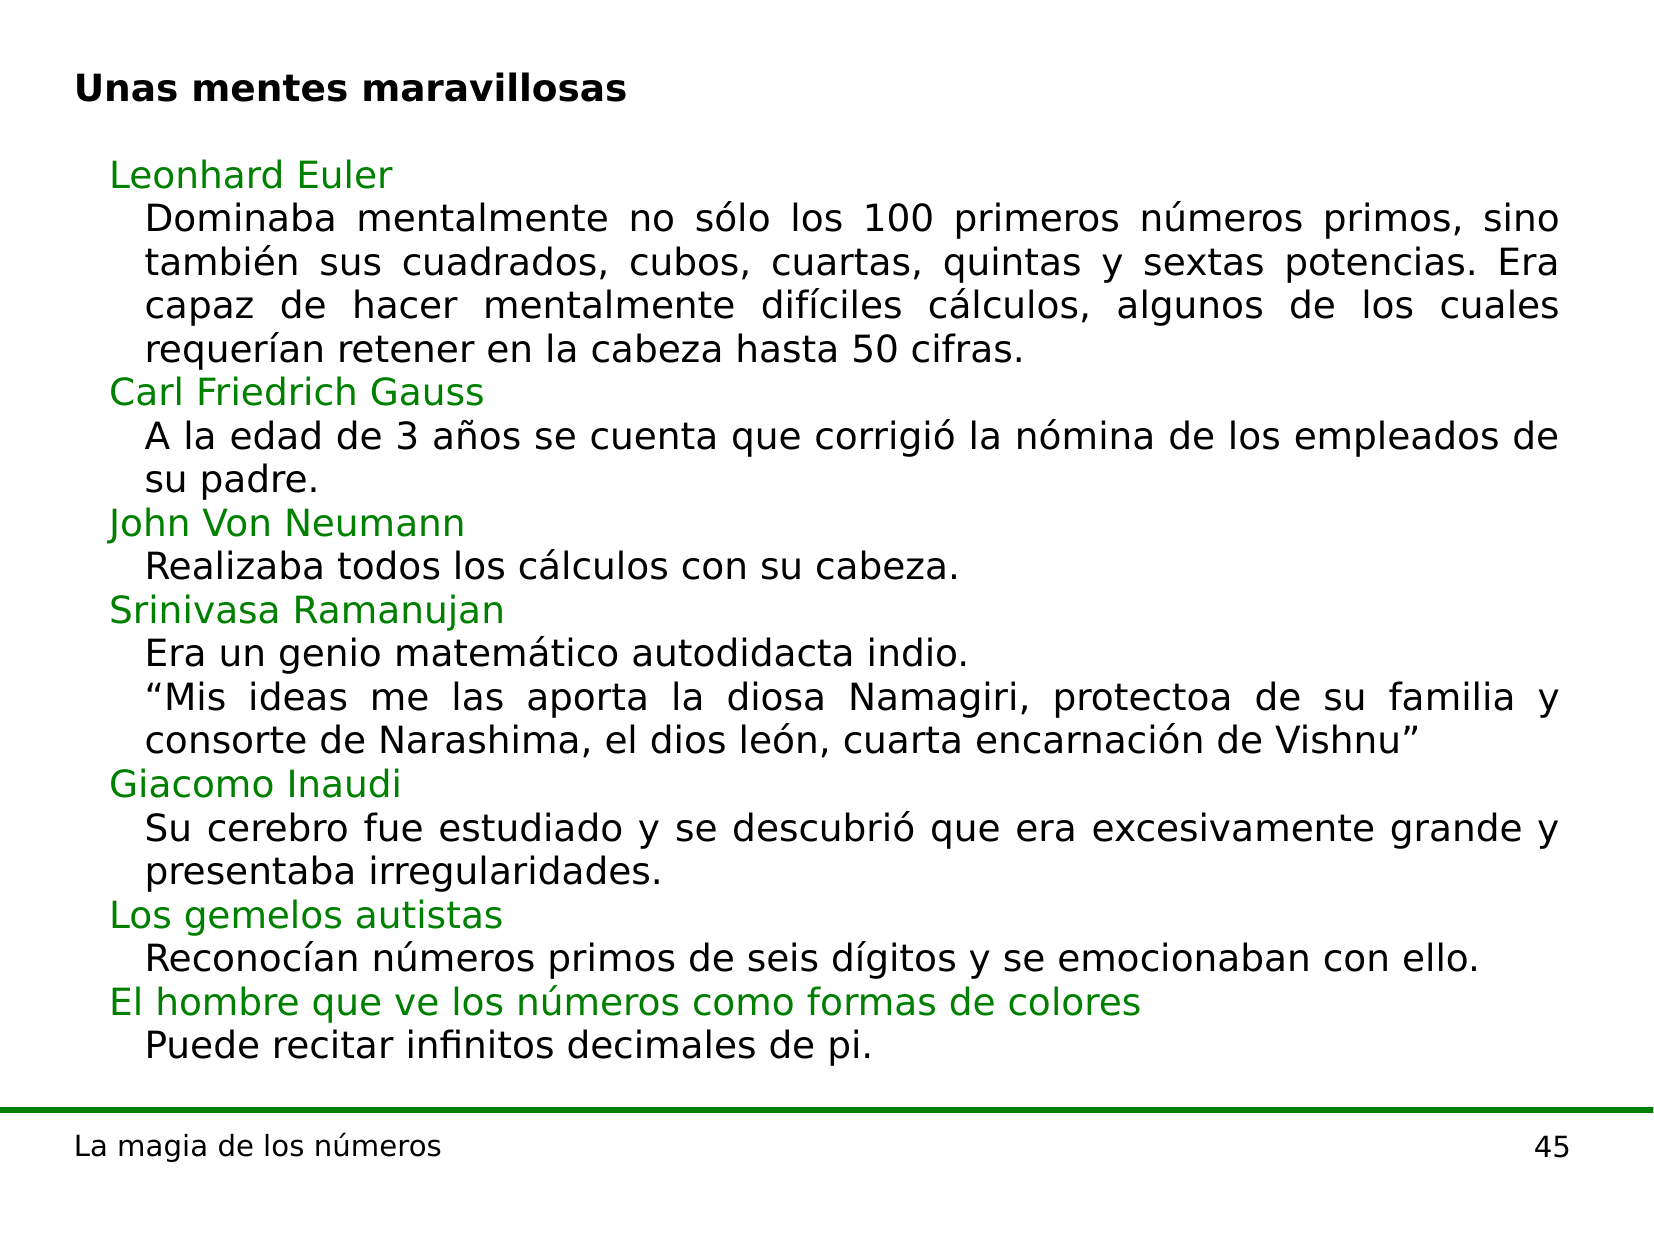

Unas mentes maravillosas
Leonhard Euler
Dominaba mentalmente no sólo los 100 primeros números primos, sino también sus cuadrados, cubos, cuartas, quintas y sextas potencias. Era capaz de hacer mentalmente difíciles cálculos, algunos de los cuales requerían retener en la cabeza hasta 50 cifras.
Carl Friedrich Gauss
A la edad de 3 años se cuenta que corrigió la nómina de los empleados de su padre.
John Von Neumann
Realizaba todos los cálculos con su cabeza.
Srinivasa Ramanujan
Era un genio matemático autodidacta indio.
“Mis ideas me las aporta la diosa Namagiri, protectoa de su familia y consorte de Narashima, el dios león, cuarta encarnación de Vishnu”
Giacomo Inaudi
Su cerebro fue estudiado y se descubrió que era excesivamente grande y presentaba irregularidades.
Los gemelos autistas
Reconocían números primos de seis dígitos y se emocionaban con ello.
El hombre que ve los números como formas de colores
Puede recitar infinitos decimales de pi.
La magia de los números
45